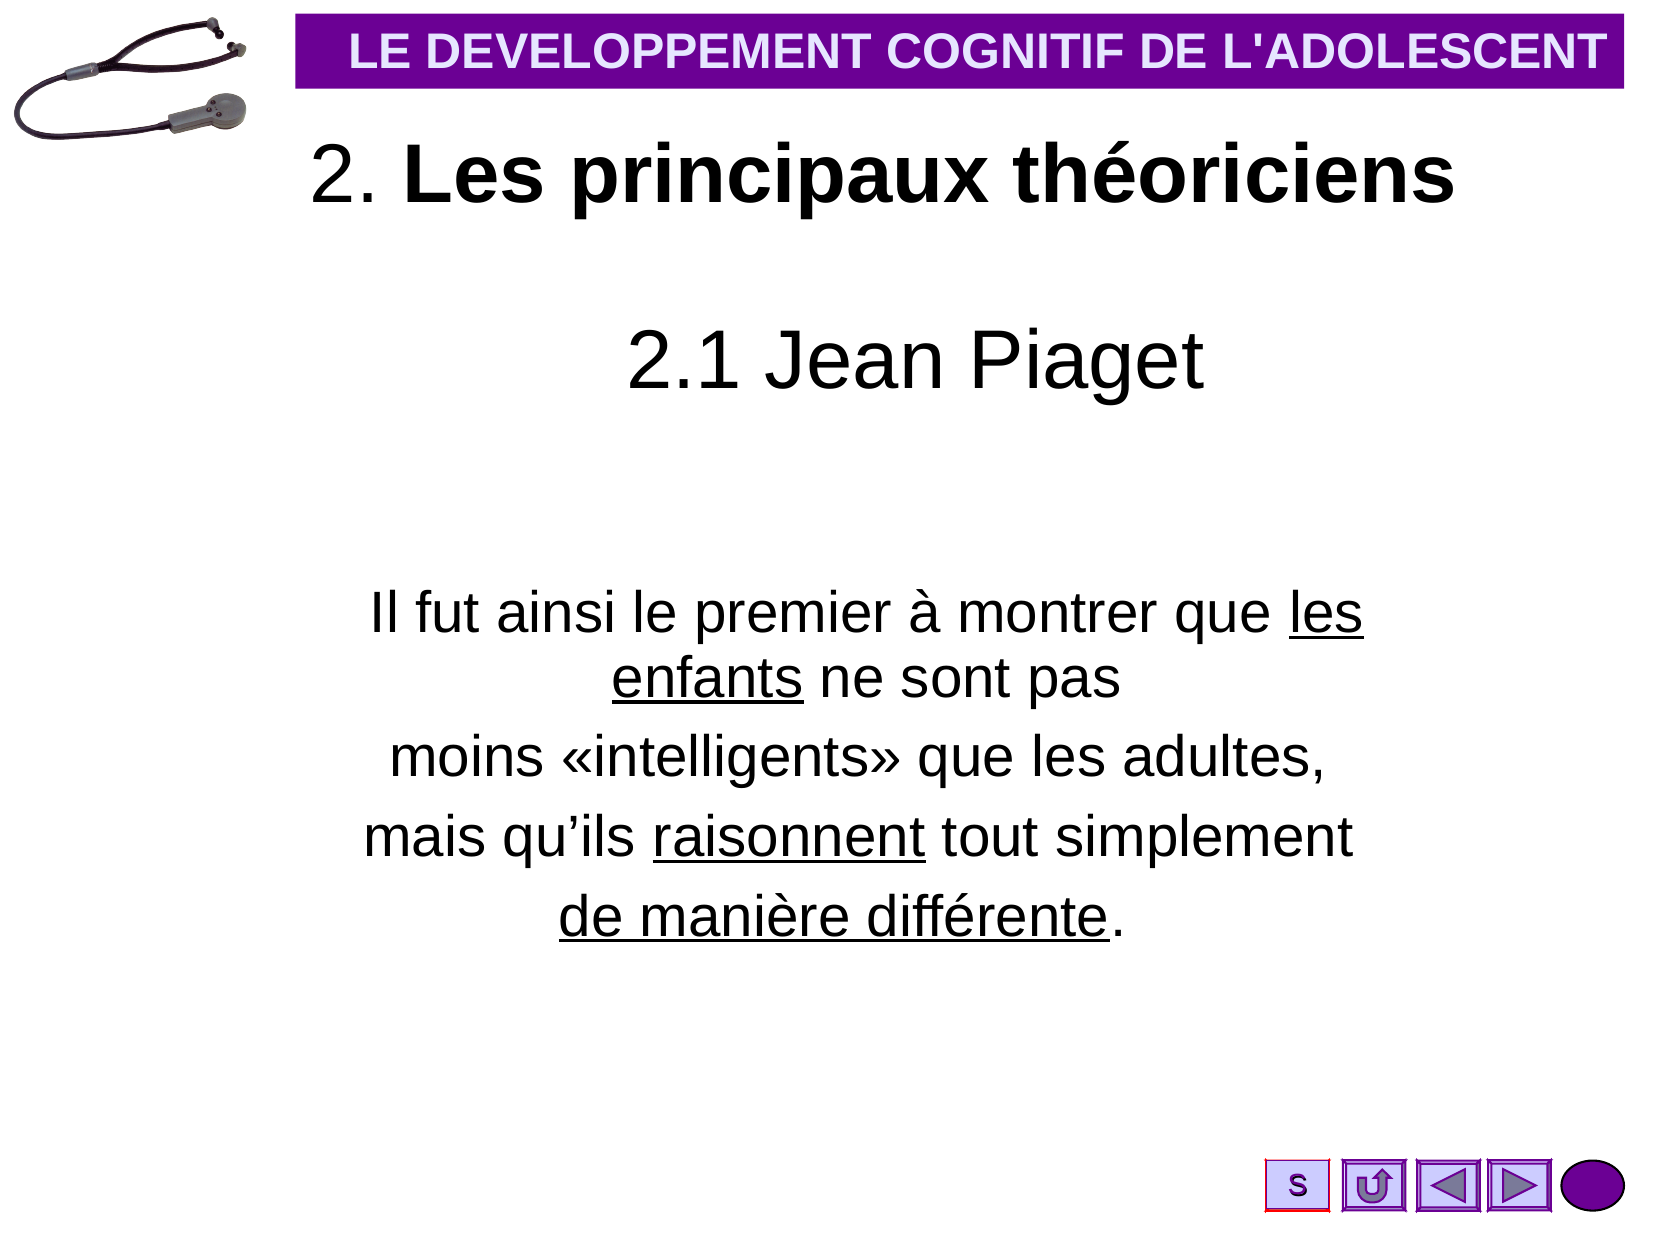

LE DEVELOPPEMENT COGNITIF DE L'ADOLESCENT
2. Les principaux théoriciens
2.1 Jean Piaget
# Il fut ainsi le premier à montrer que les enfants ne sont pas
moins «intelligents» que les adultes,
mais qu’ils raisonnent tout simplement
de manière différente.